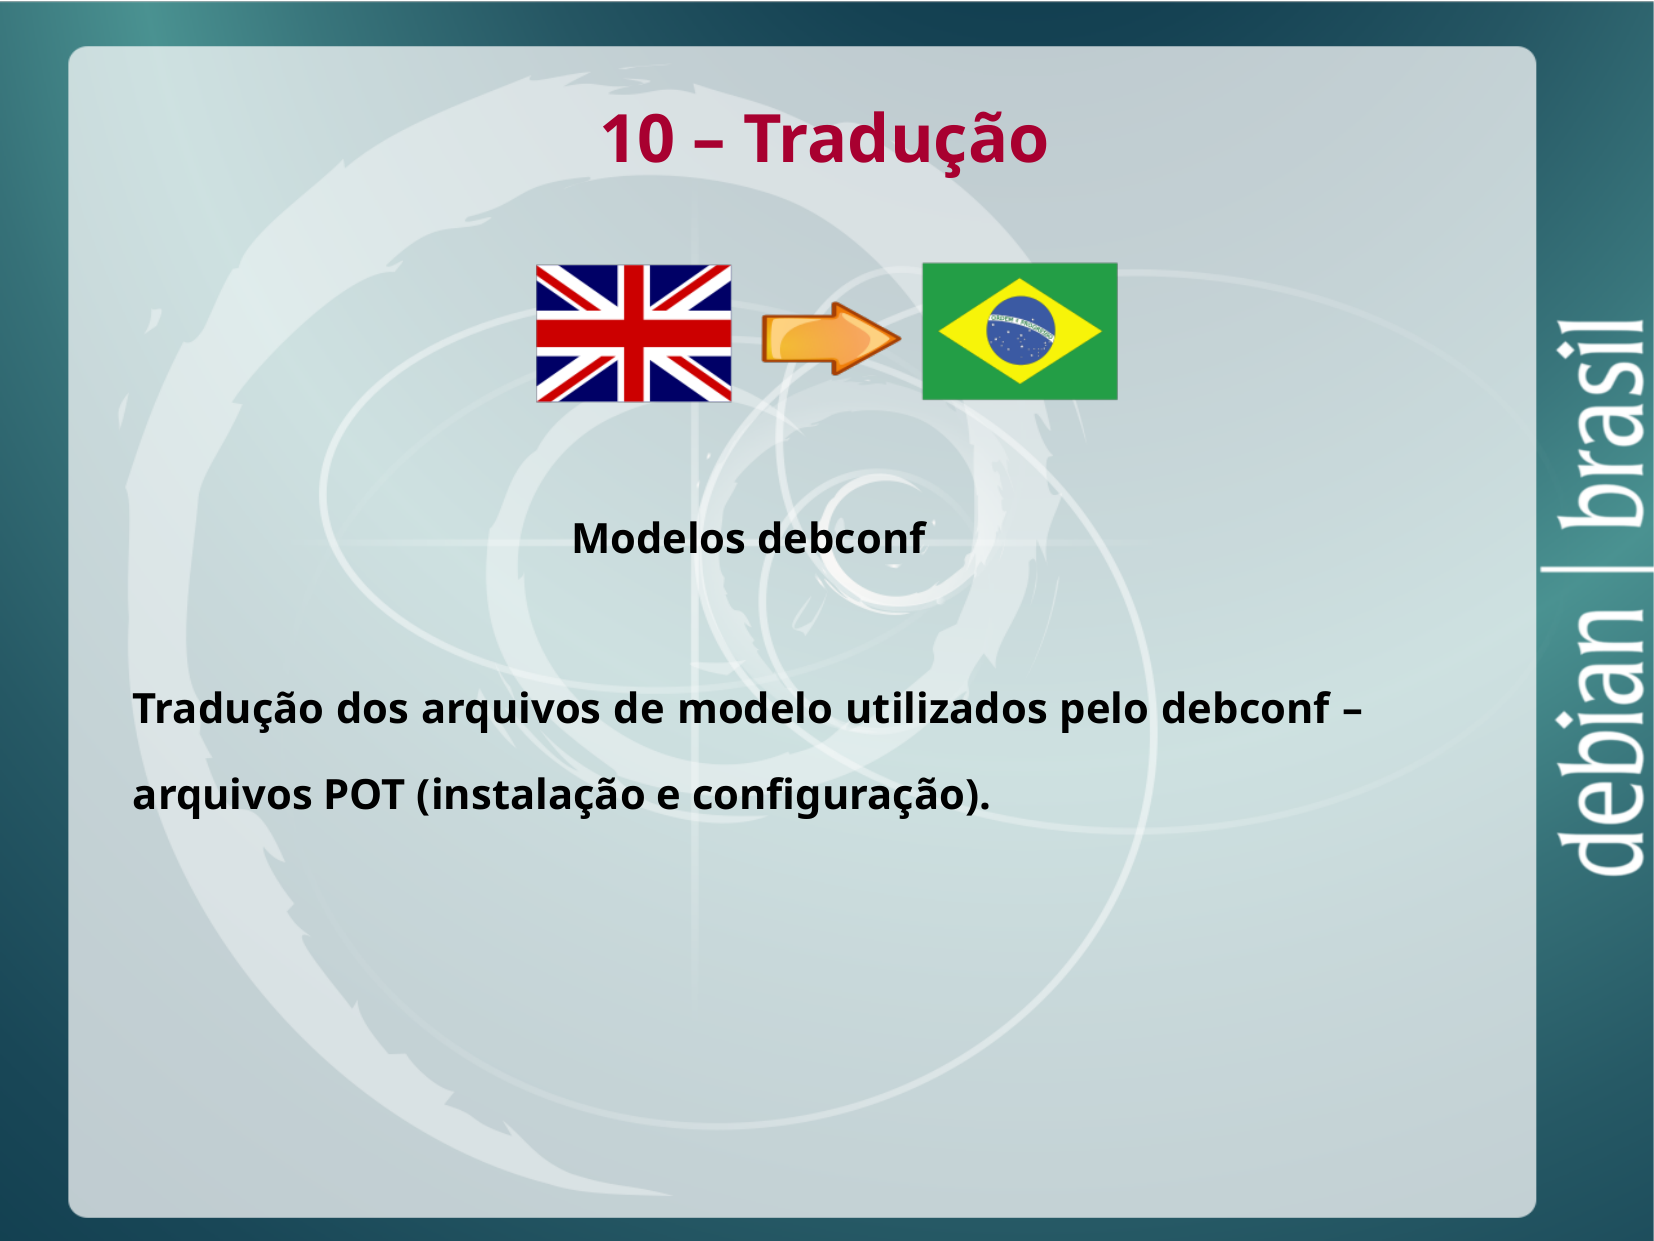

10 – Tradução
Modelos debconf
Tradução dos arquivos de modelo utilizados pelo debconf – arquivos POT (instalação e configuração).